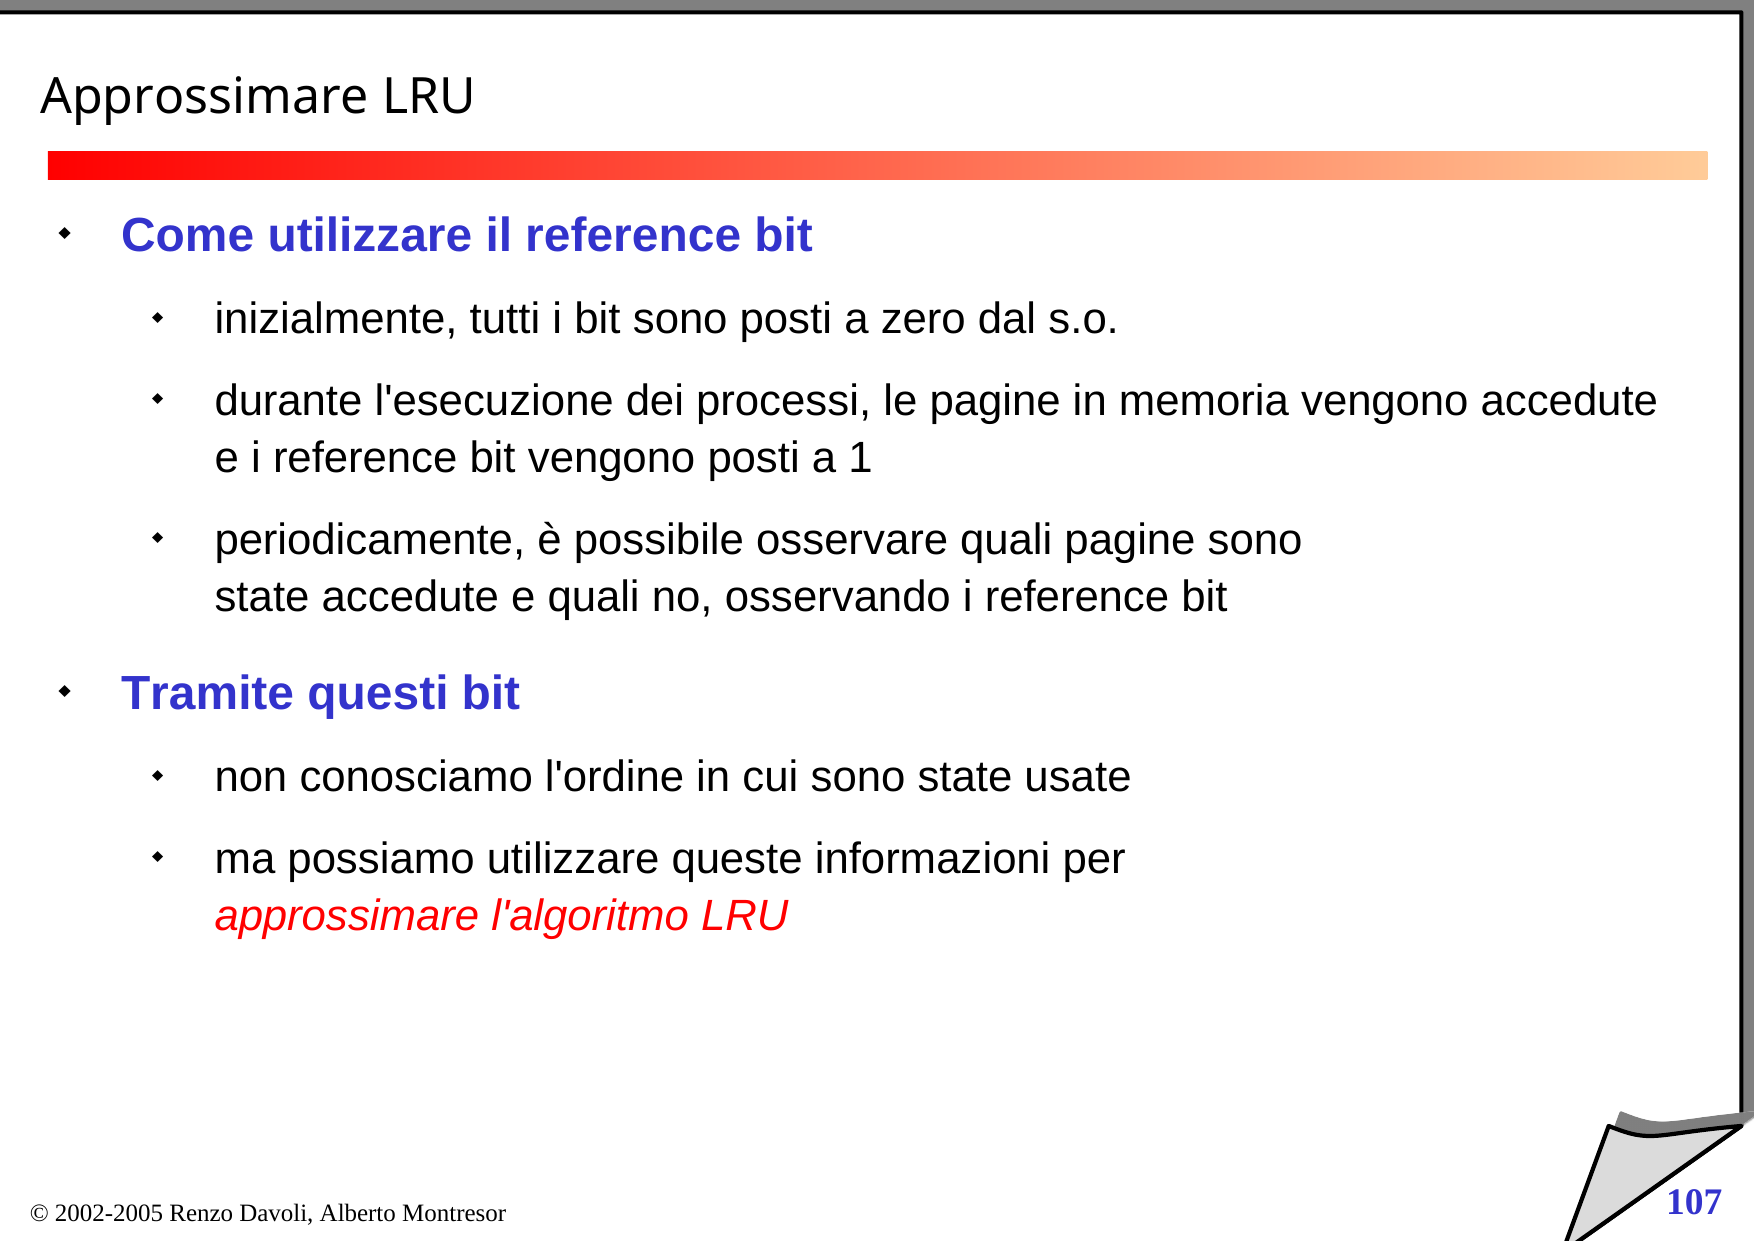

# Approssimare LRU
Come utilizzare il reference bit
inizialmente, tutti i bit sono posti a zero dal s.o.
durante l'esecuzione dei processi, le pagine in memoria vengono accedute e i reference bit vengono posti a 1
periodicamente, è possibile osservare quali pagine sono
state accedute e quali no, osservando i reference bit
Tramite questi bit
non conosciamo l'ordine in cui sono state usate
ma possiamo utilizzare queste informazioni per
approssimare l'algoritmo LRU